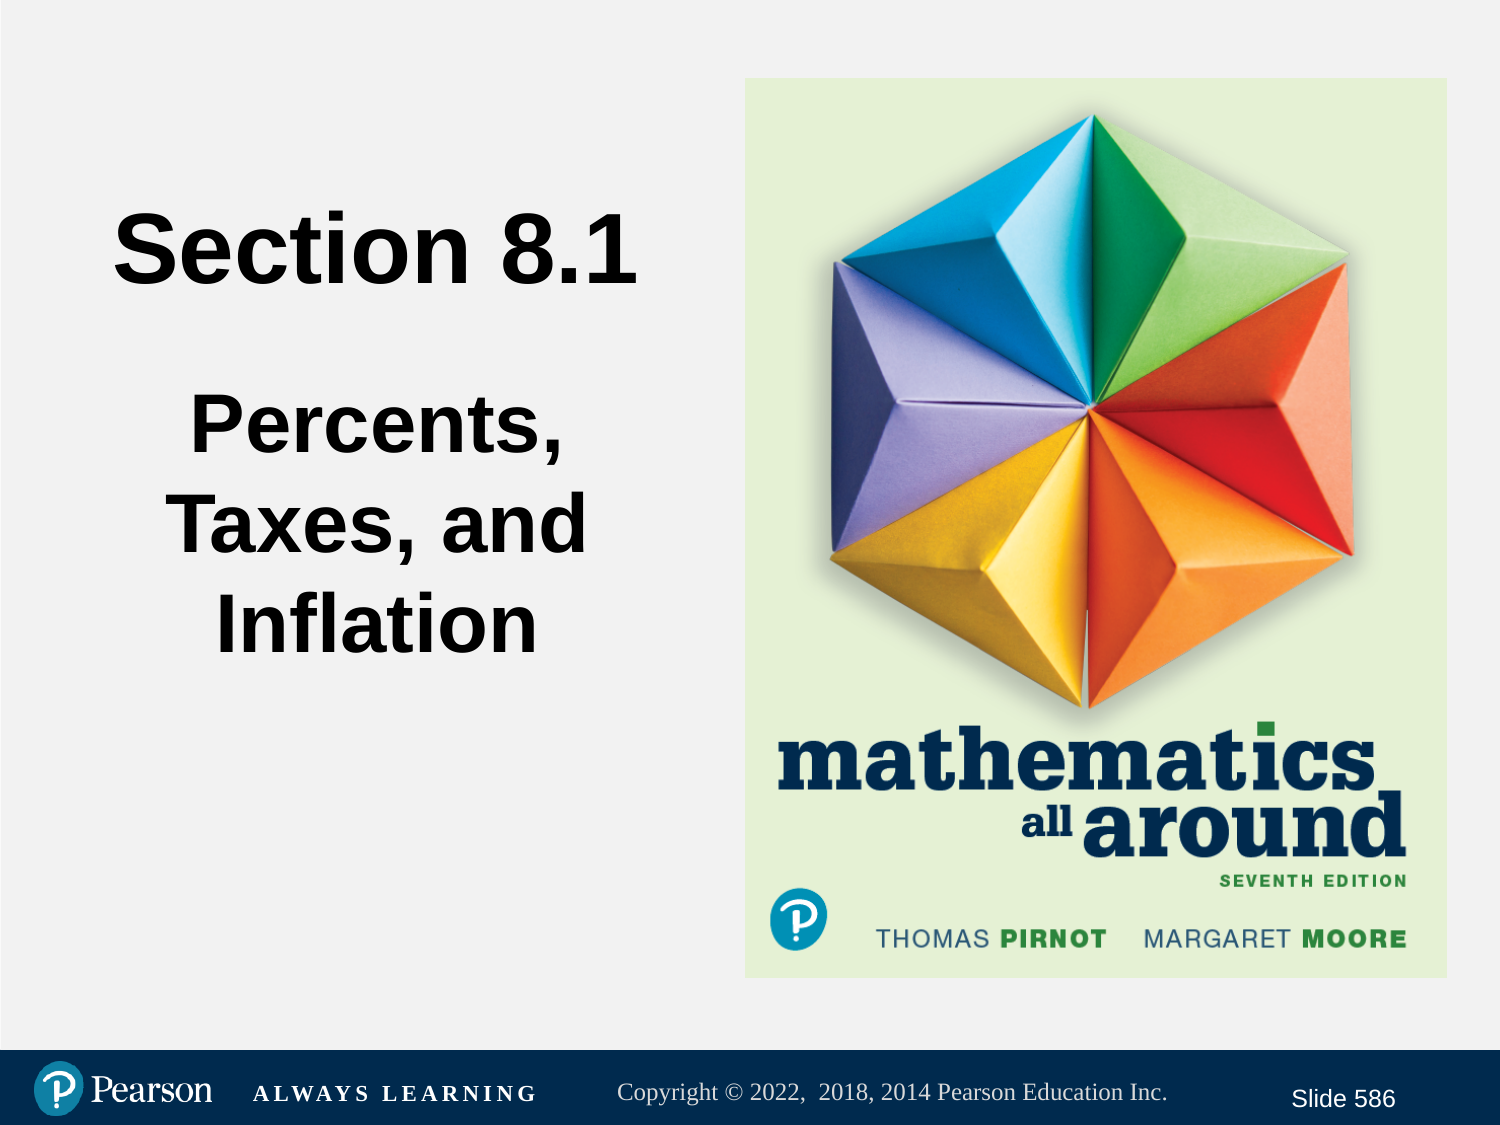

Section 8.1
# Percents, Taxes, and Inflation